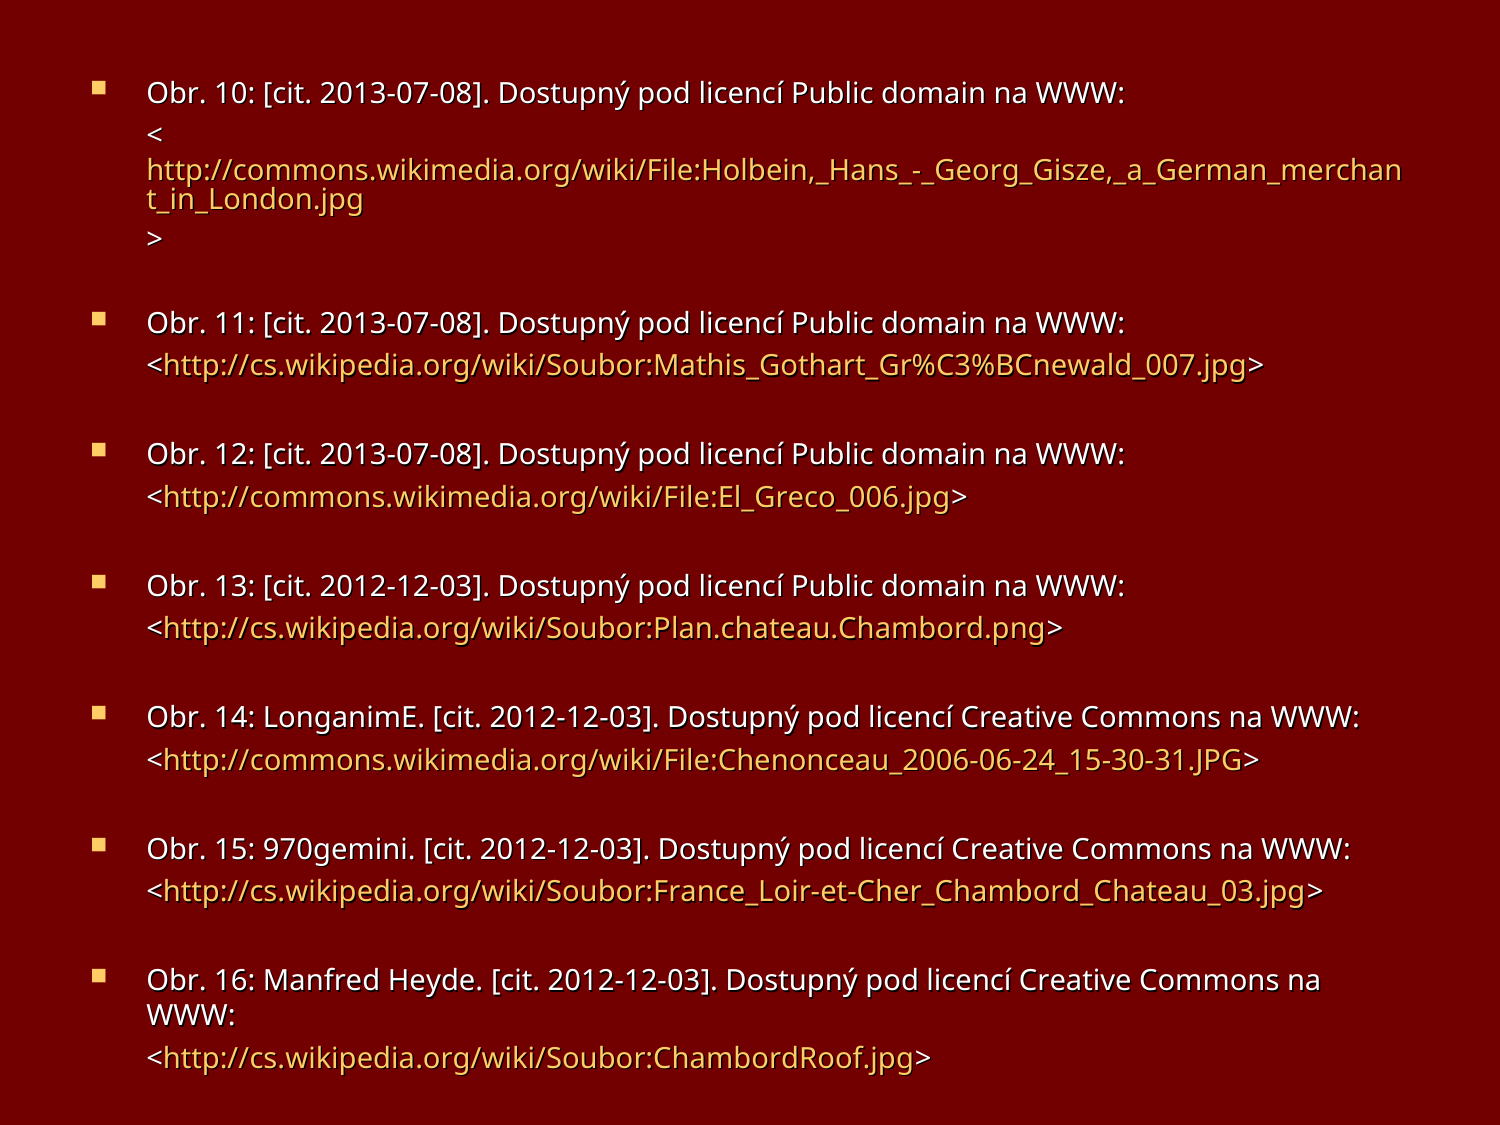

#
Obr. 10: [cit. 2013-07-08]. Dostupný pod licencí Public domain na WWW:
	<http://commons.wikimedia.org/wiki/File:Holbein,_Hans_-_Georg_Gisze,_a_German_merchant_in_London.jpg>
Obr. 11: [cit. 2013-07-08]. Dostupný pod licencí Public domain na WWW:
	<http://cs.wikipedia.org/wiki/Soubor:Mathis_Gothart_Gr%C3%BCnewald_007.jpg>
Obr. 12: [cit. 2013-07-08]. Dostupný pod licencí Public domain na WWW:
	<http://commons.wikimedia.org/wiki/File:El_Greco_006.jpg>
Obr. 13: [cit. 2012-12-03]. Dostupný pod licencí Public domain na WWW:
	<http://cs.wikipedia.org/wiki/Soubor:Plan.chateau.Chambord.png>
Obr. 14: LonganimE. [cit. 2012-12-03]. Dostupný pod licencí Creative Commons na WWW:
	<http://commons.wikimedia.org/wiki/File:Chenonceau_2006-06-24_15-30-31.JPG>
Obr. 15: 970gemini. [cit. 2012-12-03]. Dostupný pod licencí Creative Commons na WWW:
	<http://cs.wikipedia.org/wiki/Soubor:France_Loir-et-Cher_Chambord_Chateau_03.jpg>
Obr. 16: Manfred Heyde. [cit. 2012-12-03]. Dostupný pod licencí Creative Commons na WWW:
	<http://cs.wikipedia.org/wiki/Soubor:ChambordRoof.jpg>